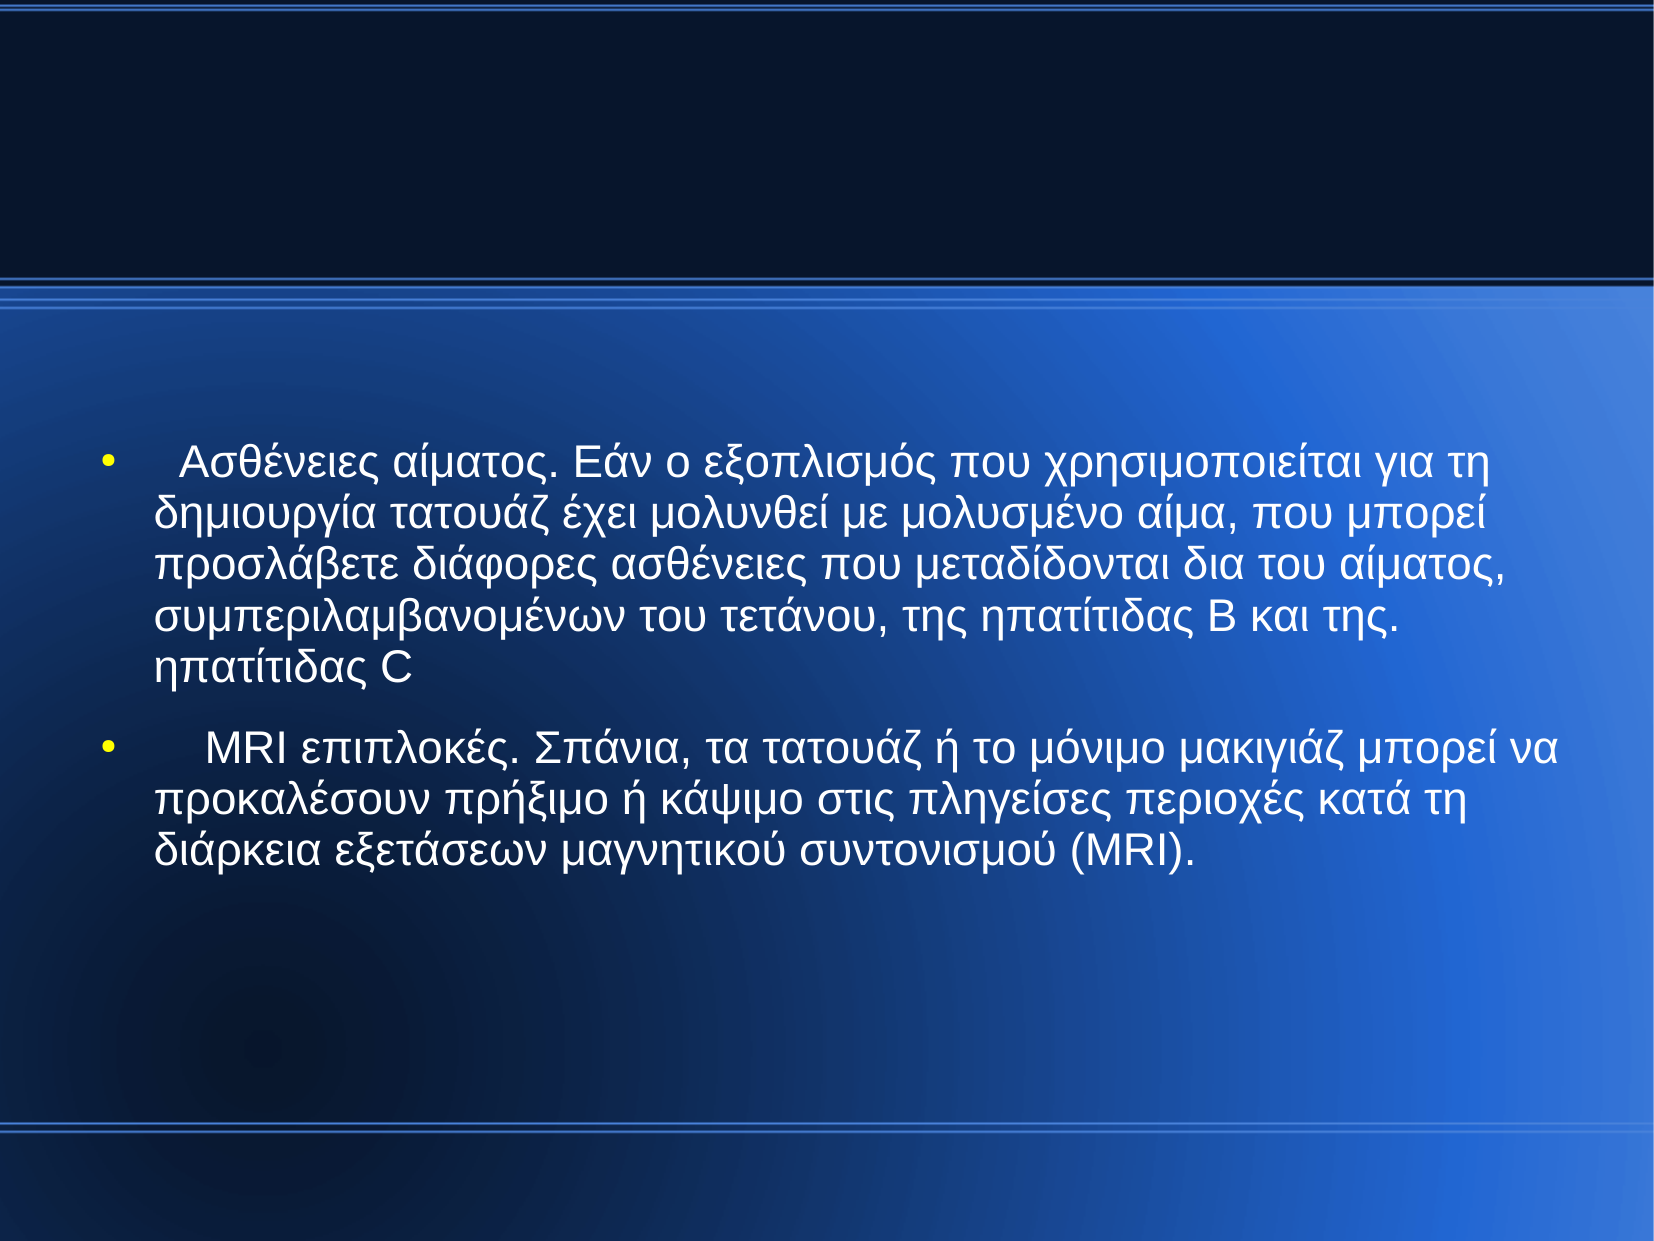

#
 Ασθένειες αίματος. Εάν ο εξοπλισμός που χρησιμοποιείται για τη δημιουργία τατουάζ έχει μολυνθεί με μολυσμένο αίμα, που μπορεί προσλάβετε διάφορες ασθένειες που μεταδίδονται δια του αίματος, συμπεριλαμβανομένων του τετάνου, της ηπατίτιδας Β και της. ηπατίτιδας C
 MRI επιπλοκές. Σπάνια, τα τατουάζ ή το μόνιμο μακιγιάζ μπορεί να προκαλέσουν πρήξιμο ή κάψιμο στις πληγείσες περιοχές κατά τη διάρκεια εξετάσεων μαγνητικού συντονισμού (MRI).